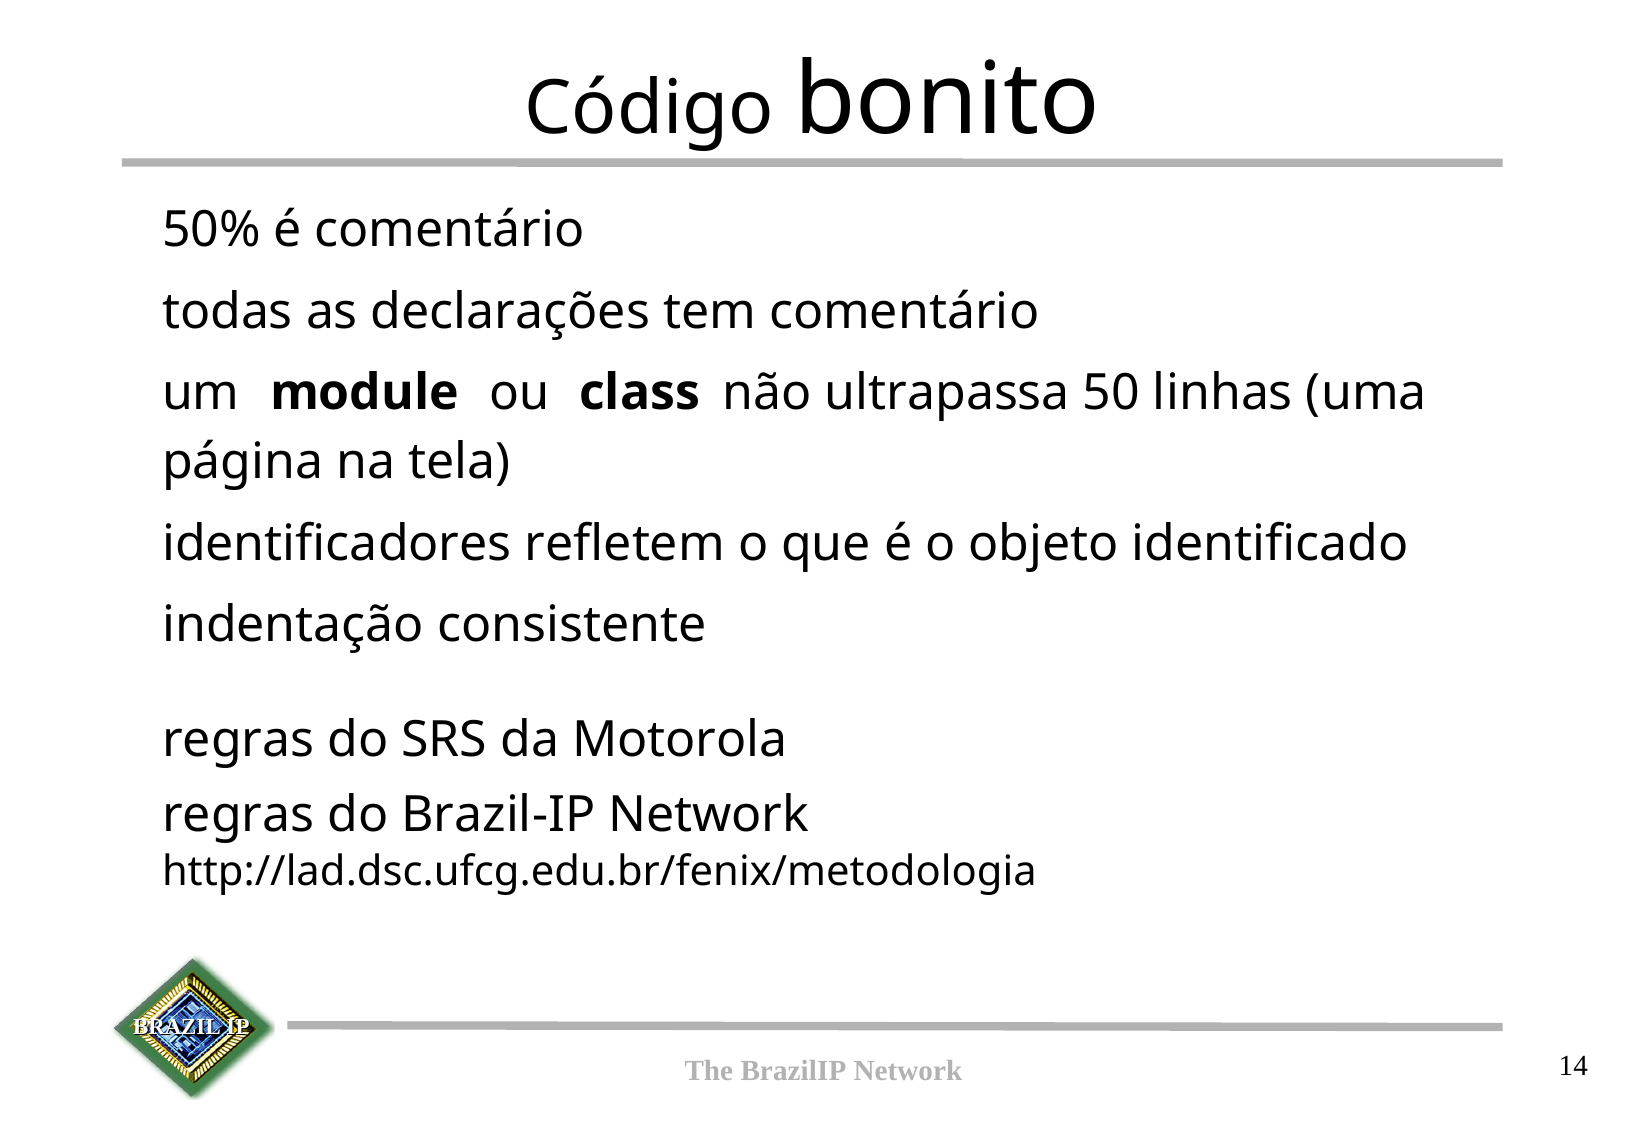

# Código bonito
50% é comentário
todas as declarações tem comentário
um module ou class não ultrapassa 50 linhas (uma página na tela)‏
identificadores refletem o que é o objeto identificado
indentação consistente
regras do SRS da Motorola
regras do Brazil-IP Network http://lad.dsc.ufcg.edu.br/fenix/metodologia
14